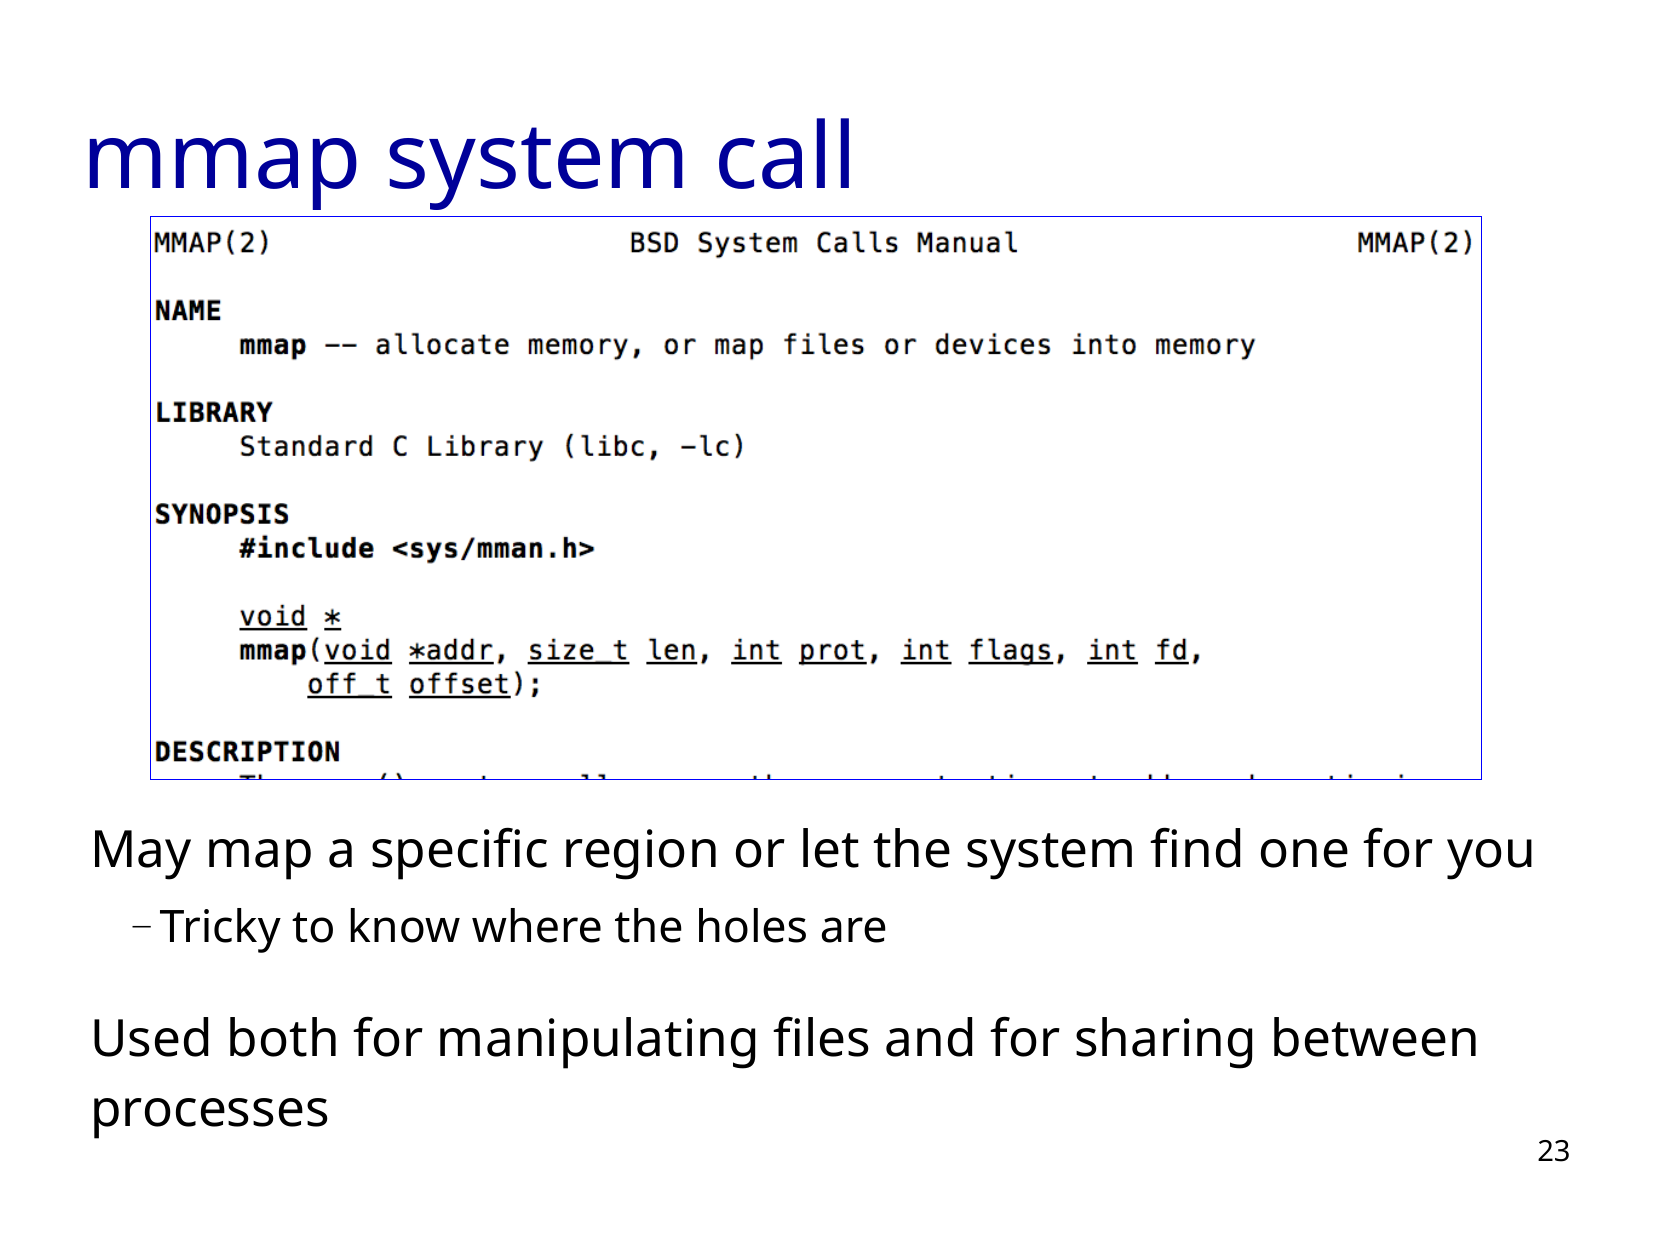

# mmap system call
May map a specific region or let the system find one for you
Tricky to know where the holes are
Used both for manipulating files and for sharing between processes
23